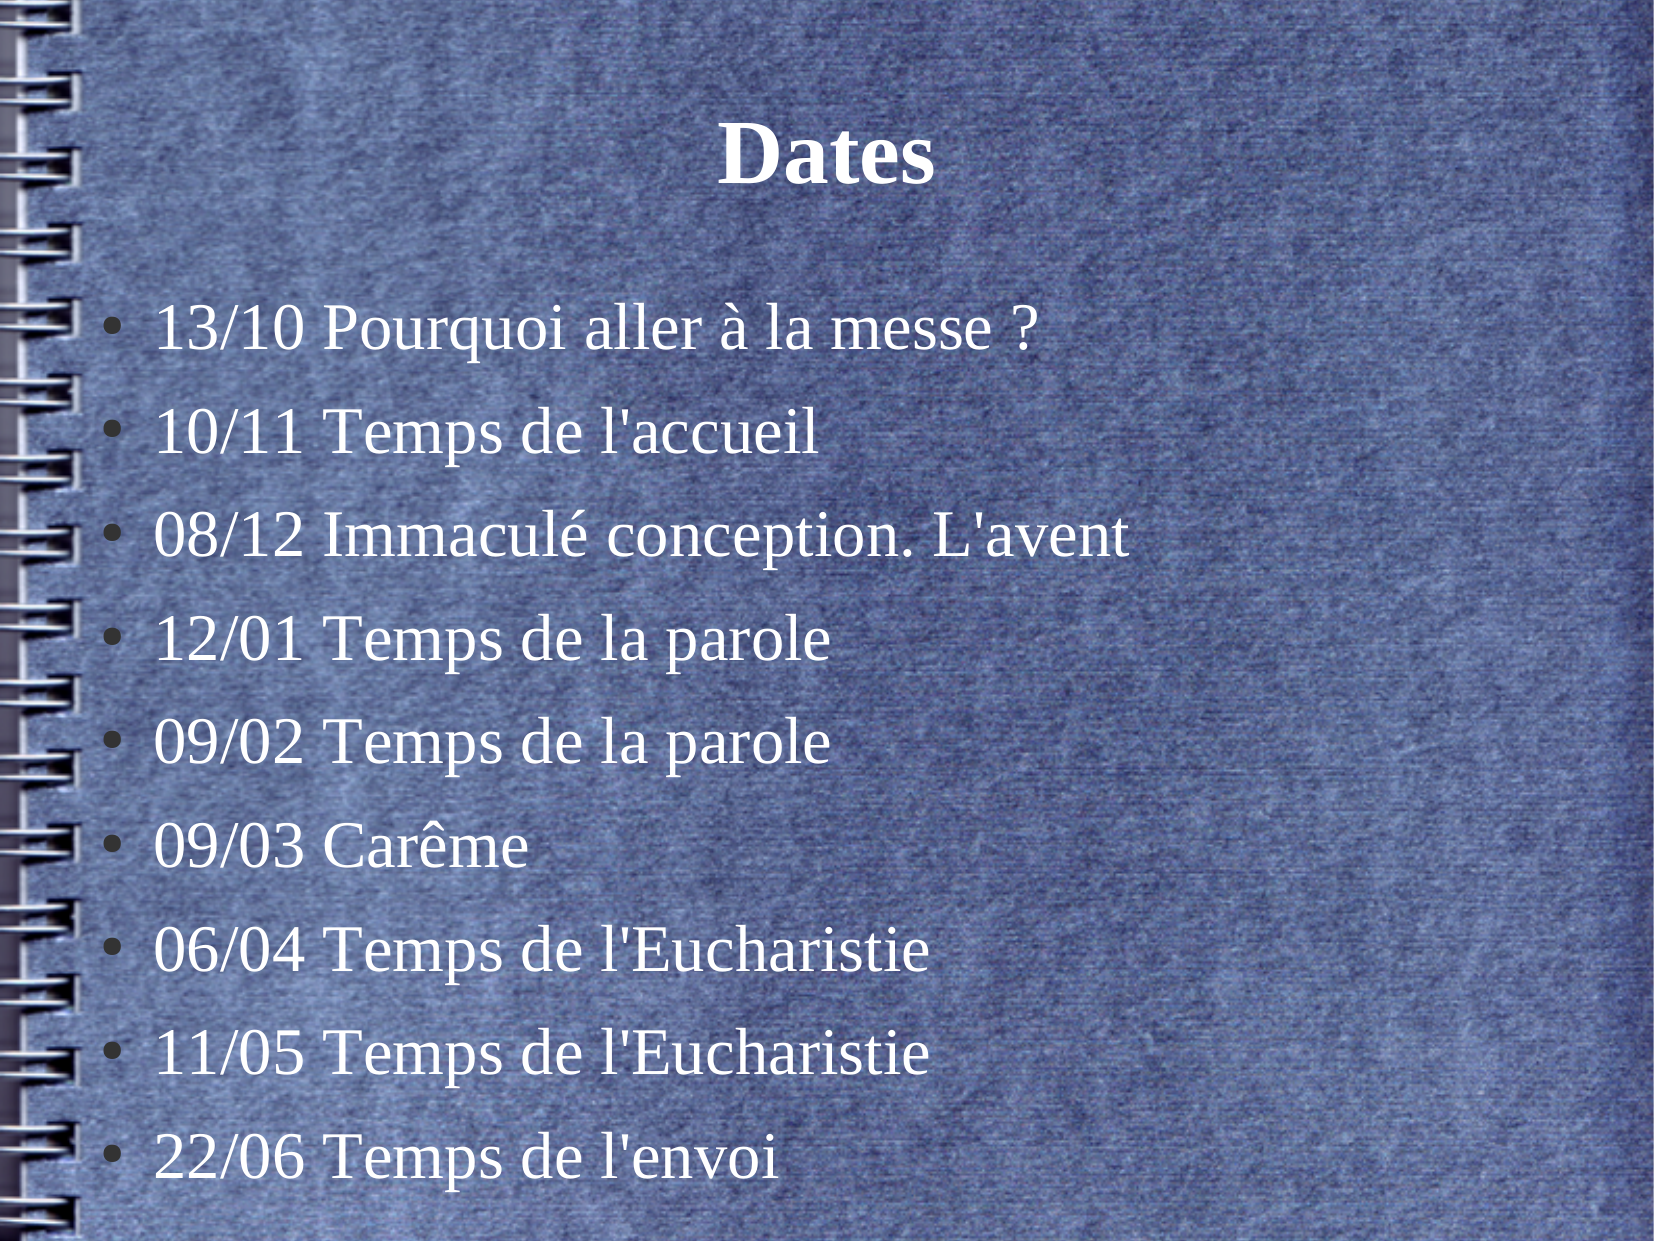

# Dates
13/10 Pourquoi aller à la messe ?
10/11 Temps de l'accueil
08/12 Immaculé conception. L'avent
12/01 Temps de la parole
09/02 Temps de la parole
09/03 Carême
06/04 Temps de l'Eucharistie
11/05 Temps de l'Eucharistie
22/06 Temps de l'envoi